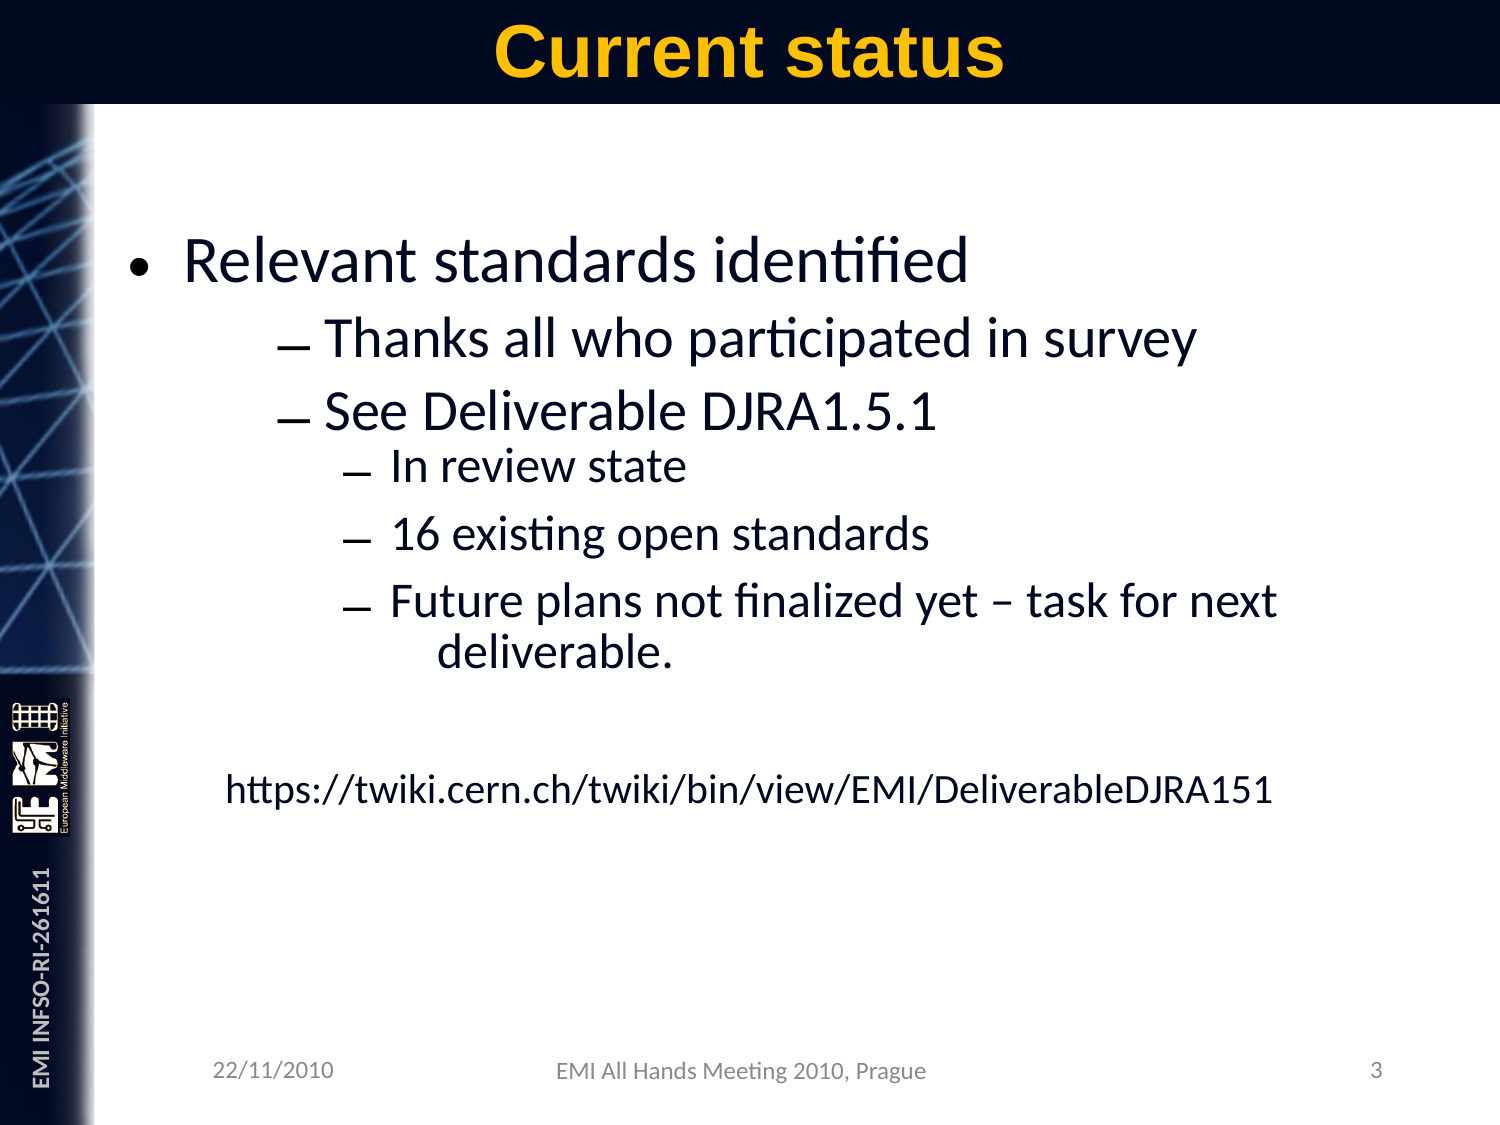

Current status
# Relevant standards identified
Thanks all who participated in survey
See Deliverable DJRA1.5.1
In review state
16 existing open standards
Future plans not finalized yet – task for next deliverable.
https://twiki.cern.ch/twiki/bin/view/EMI/DeliverableDJRA151
22/11/2010
fasfsaf